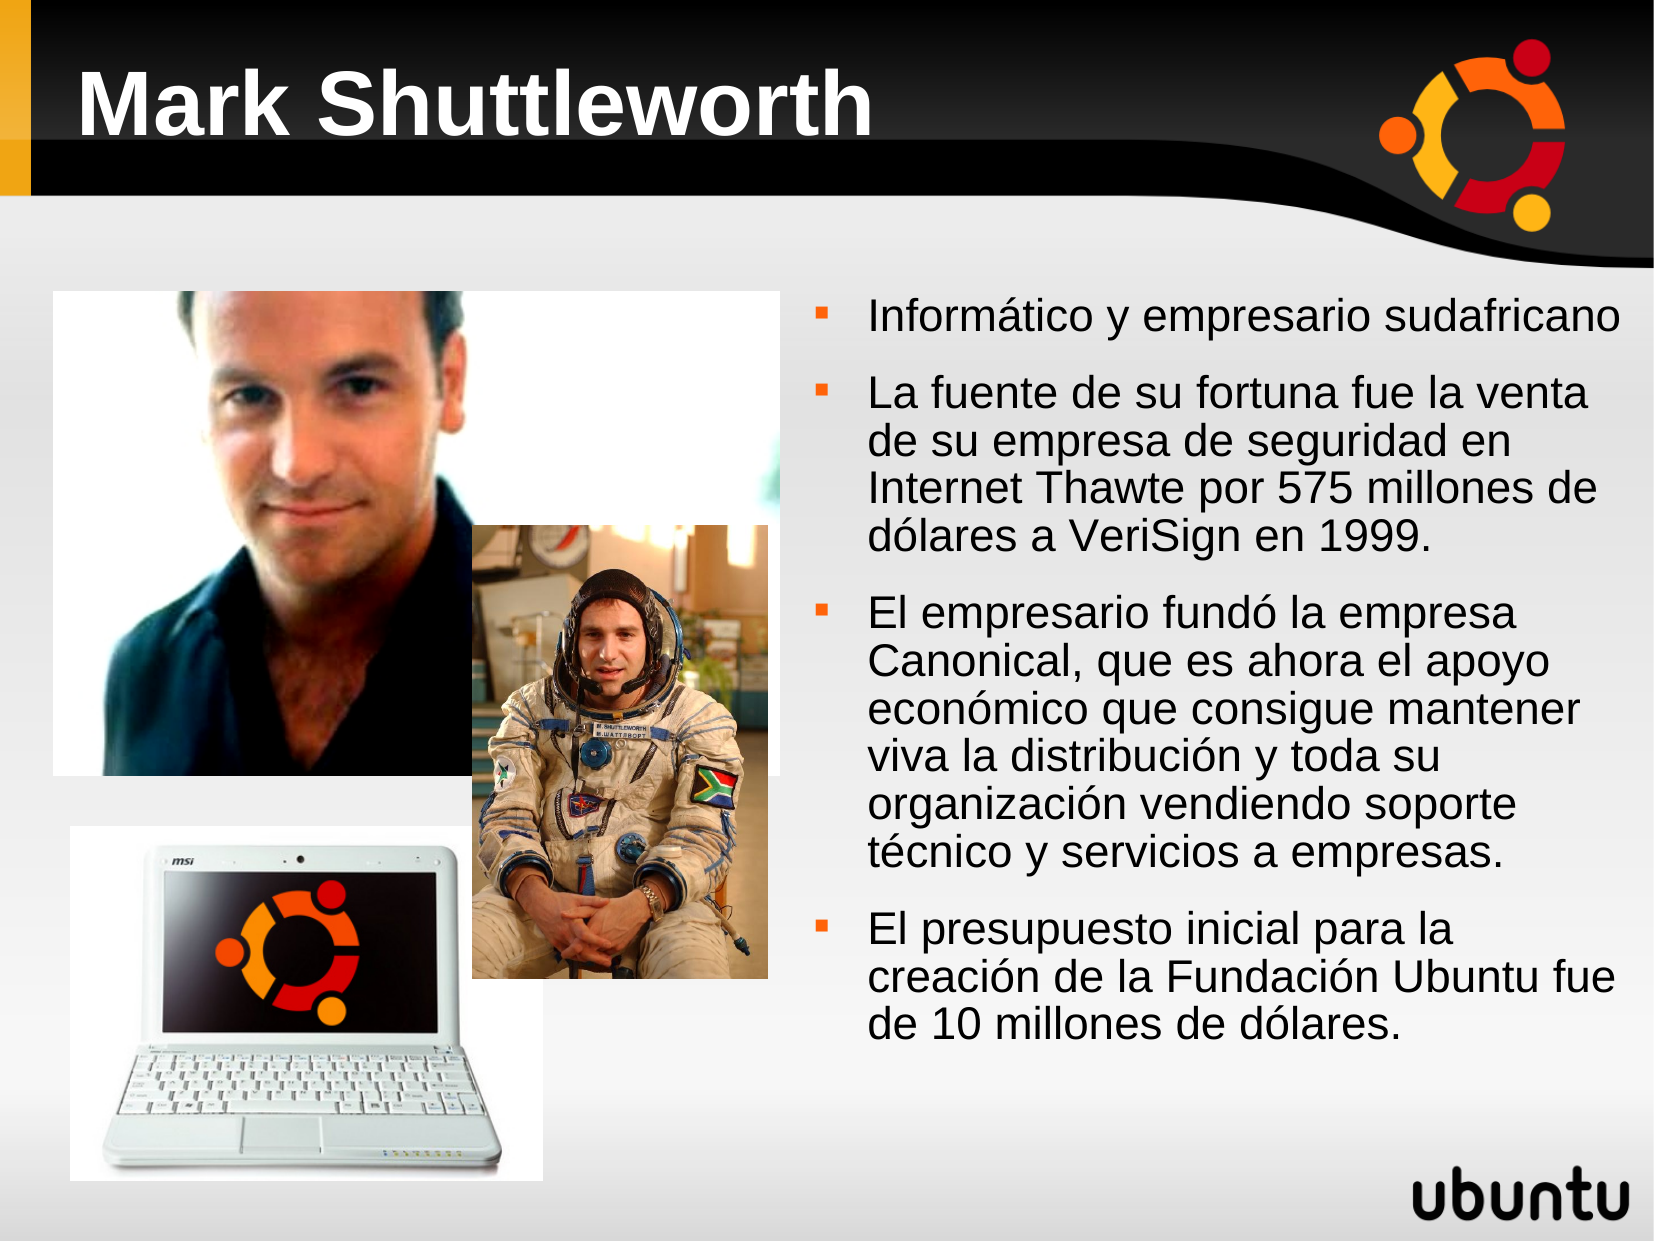

# Mark Shuttleworth
Informático y empresario sudafricano
La fuente de su fortuna fue la venta de su empresa de seguridad en Internet Thawte por 575 millones de dólares a VeriSign en 1999.
El empresario fundó la empresa Canonical, que es ahora el apoyo económico que consigue mantener viva la distribución y toda su organización vendiendo soporte técnico y servicios a empresas.
El presupuesto inicial para la creación de la Fundación Ubuntu fue de 10 millones de dólares.